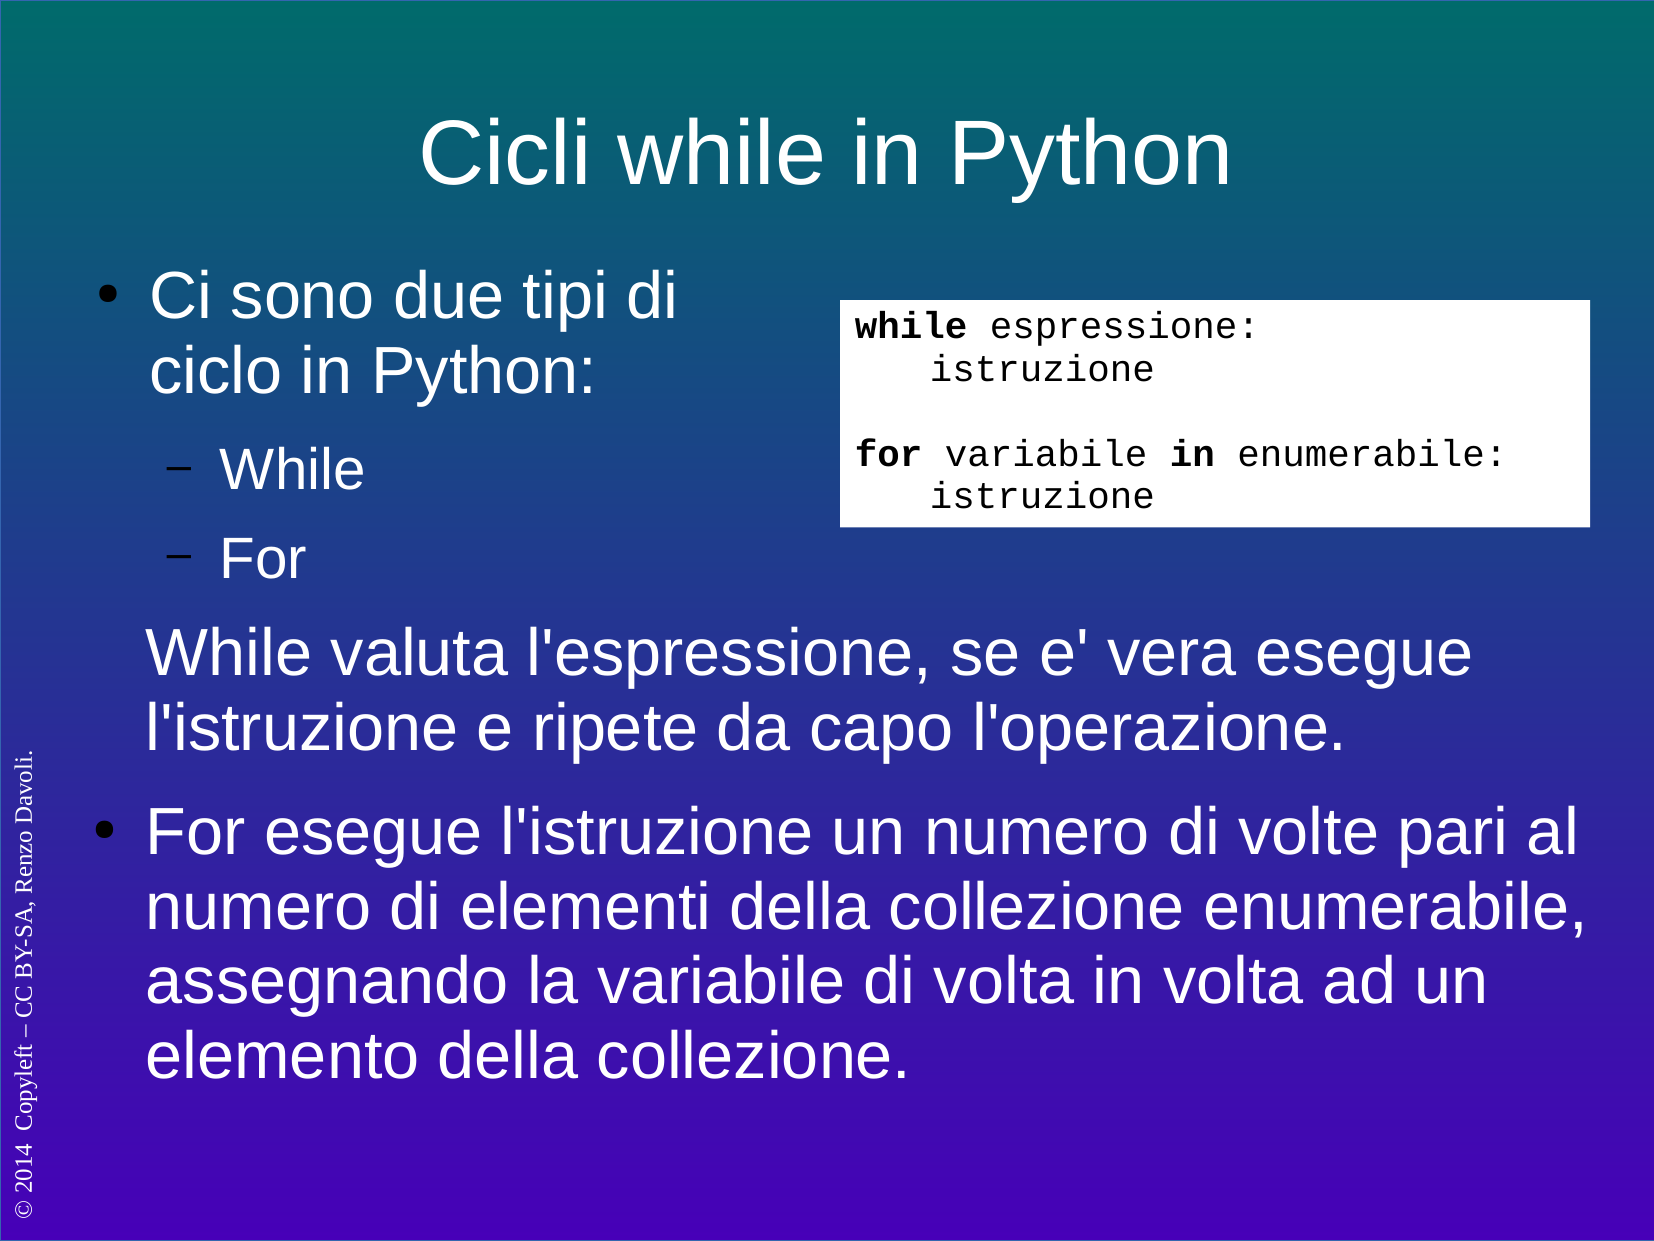

# Cicli while in Python
Ci sono due tipi di ciclo in Python:
While
For
while espressione:
	istruzione
for variabile in enumerabile:
	istruzione
While valuta l'espressione, se e' vera esegue l'istruzione e ripete da capo l'operazione.
For esegue l'istruzione un numero di volte pari al numero di elementi della collezione enumerabile, assegnando la variabile di volta in volta ad un elemento della collezione.